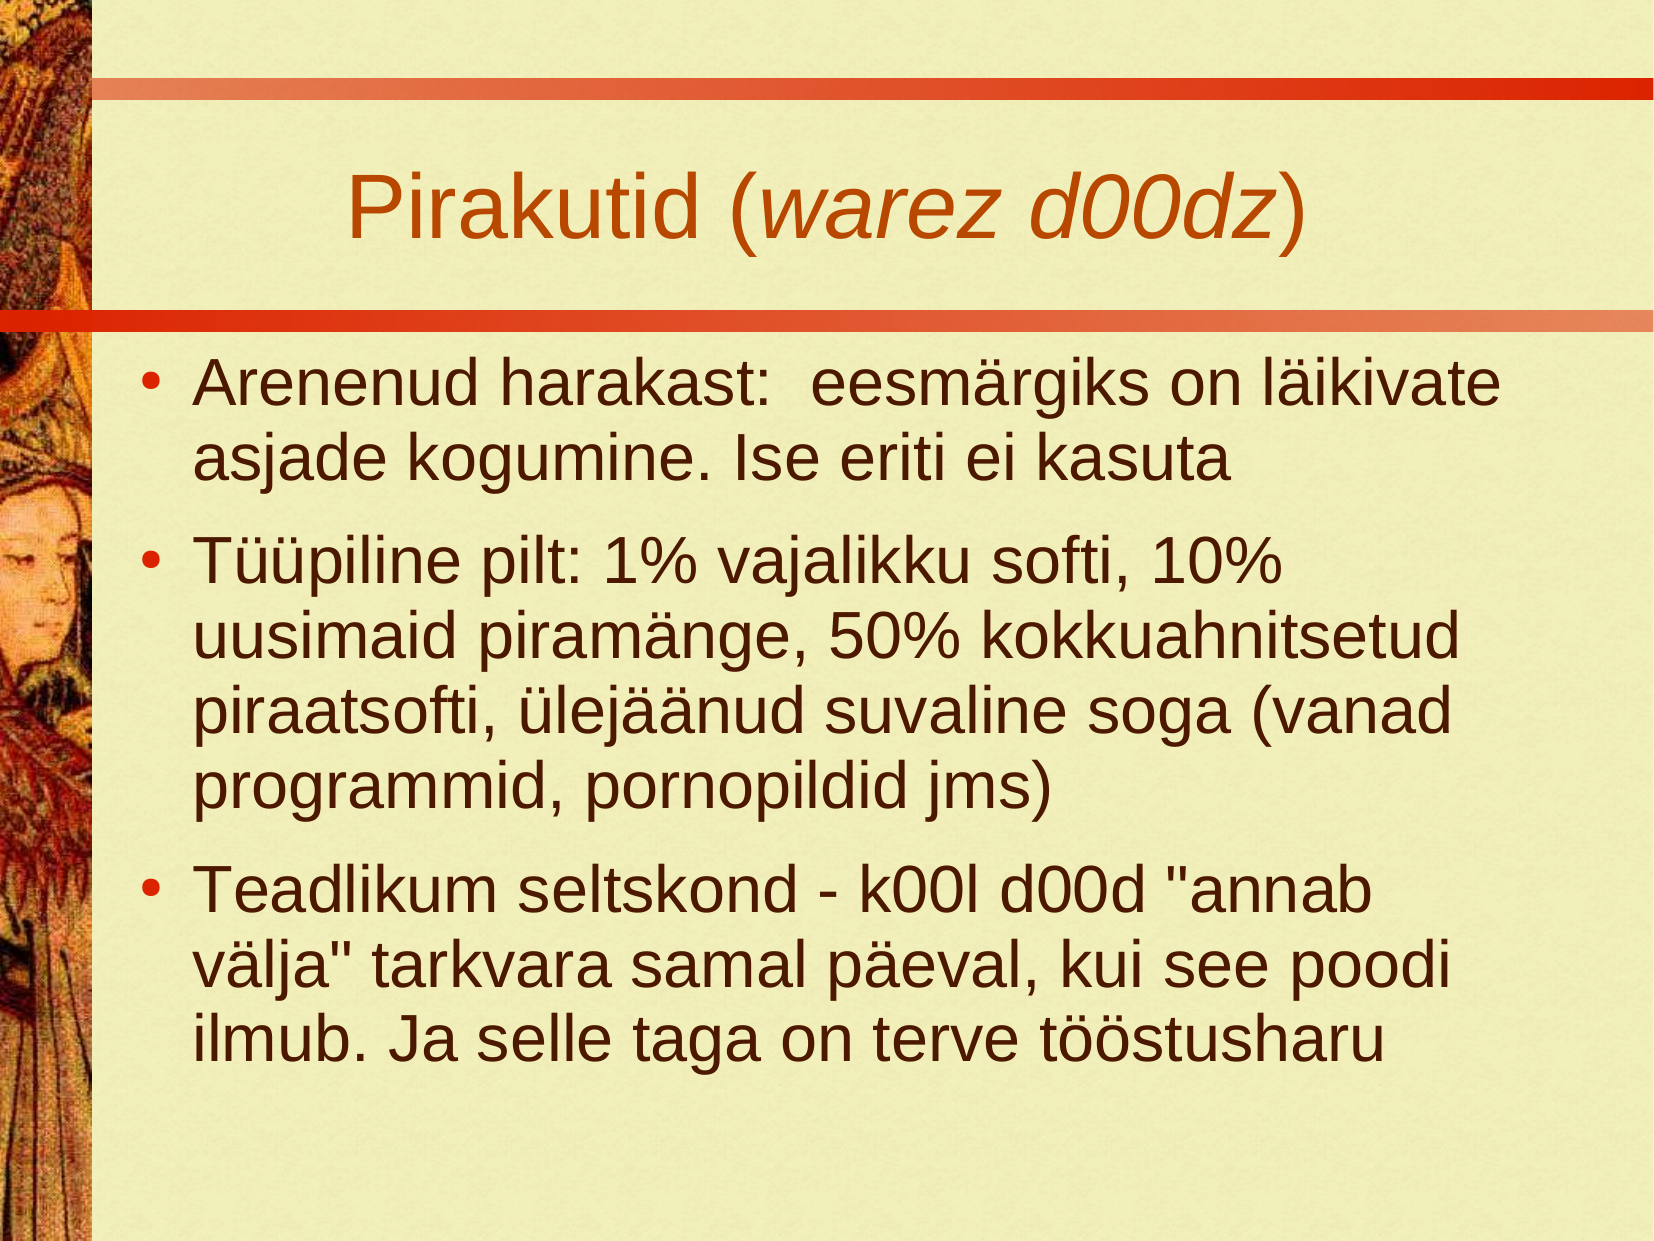

# Pirakutid (warez d00dz)
Arenenud harakast: eesmärgiks on läikivate asjade kogumine. Ise eriti ei kasuta
Tüüpiline pilt: 1% vajalikku softi, 10% uusimaid piramänge, 50% kokkuahnitsetud piraatsofti, ülejäänud suvaline soga (vanad programmid, pornopildid jms)
Teadlikum seltskond - k00l d00d "annab välja" tarkvara samal päeval, kui see poodi ilmub. Ja selle taga on terve tööstusharu